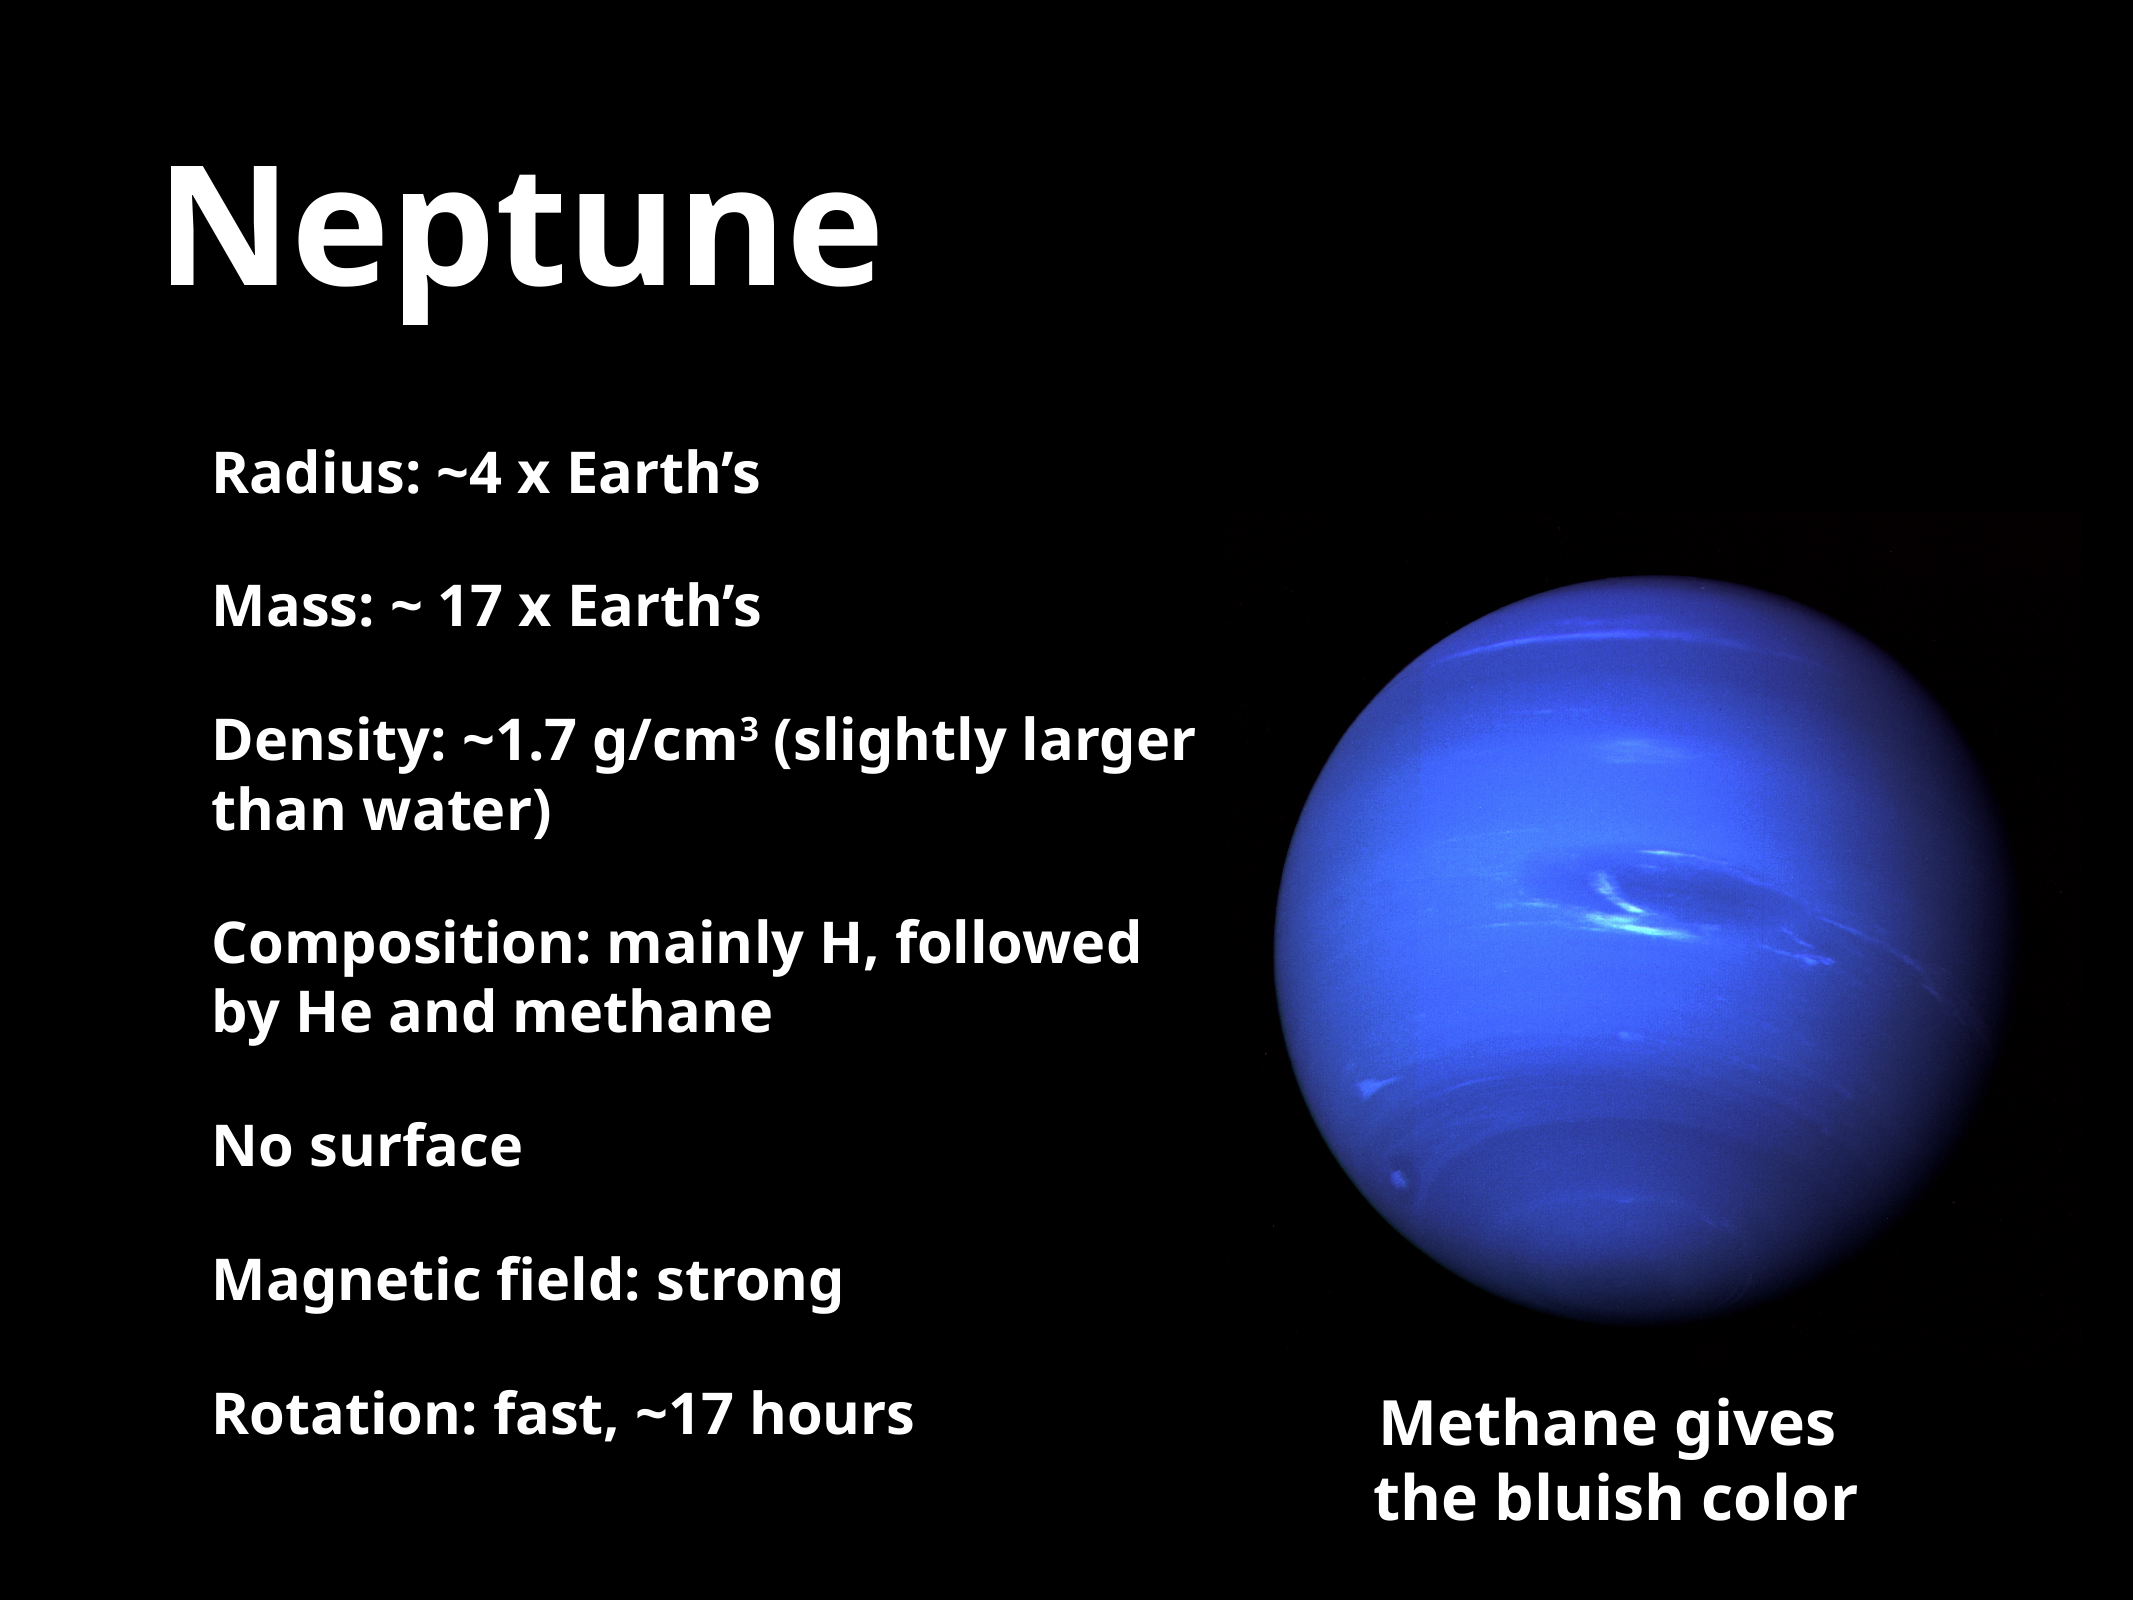

# Neptune
Radius: ~4 x Earth’s
Mass: ~ 17 x Earth’s
Density: ~1.7 g/cm3 (slightly larger than water)
Composition: mainly H, followed by He and methane
No surface
Magnetic field: strong
Rotation: fast, ~17 hours
Methane gives
the bluish color